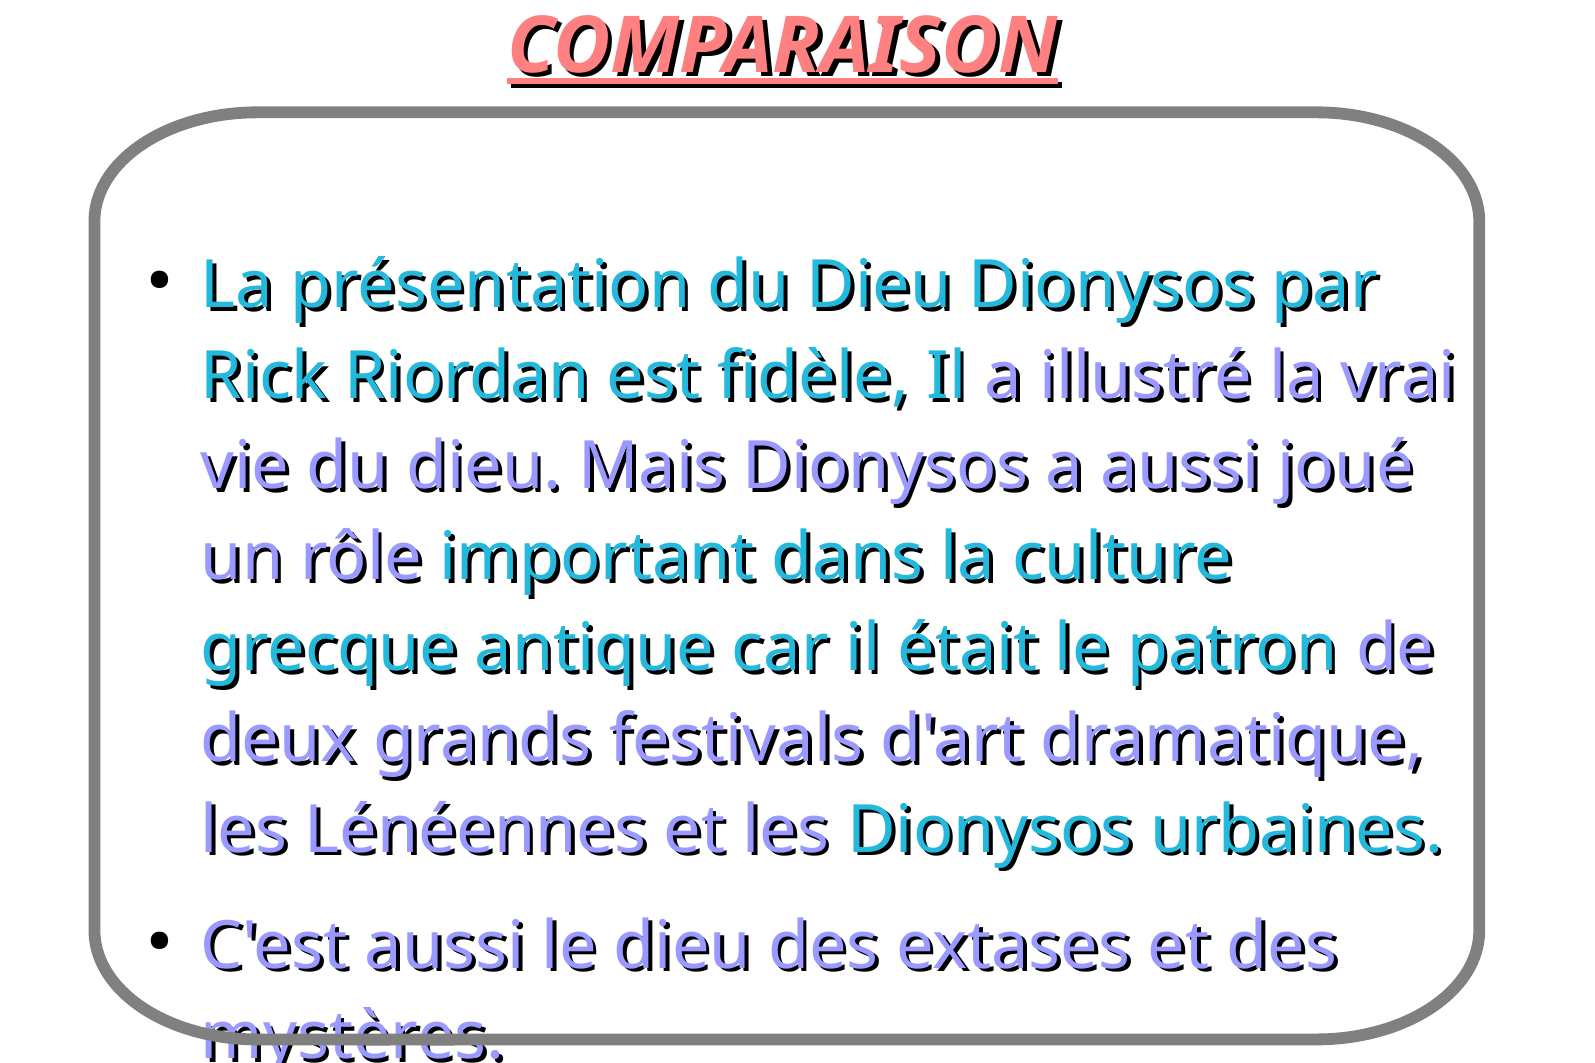

# COMPARAISON
La présentation du Dieu Dionysos par Rick Riordan est fidèle, Il a illustré la vrai vie du dieu. Mais Dionysos a aussi joué un rôle important dans la culture grecque antique car il était le patron de deux grands festivals d'art dramatique, les Lénéennes et les Dionysos urbaines.
C'est aussi le dieu des extases et des mystères.
Mais l'auteur a fait quelques petites modifications.